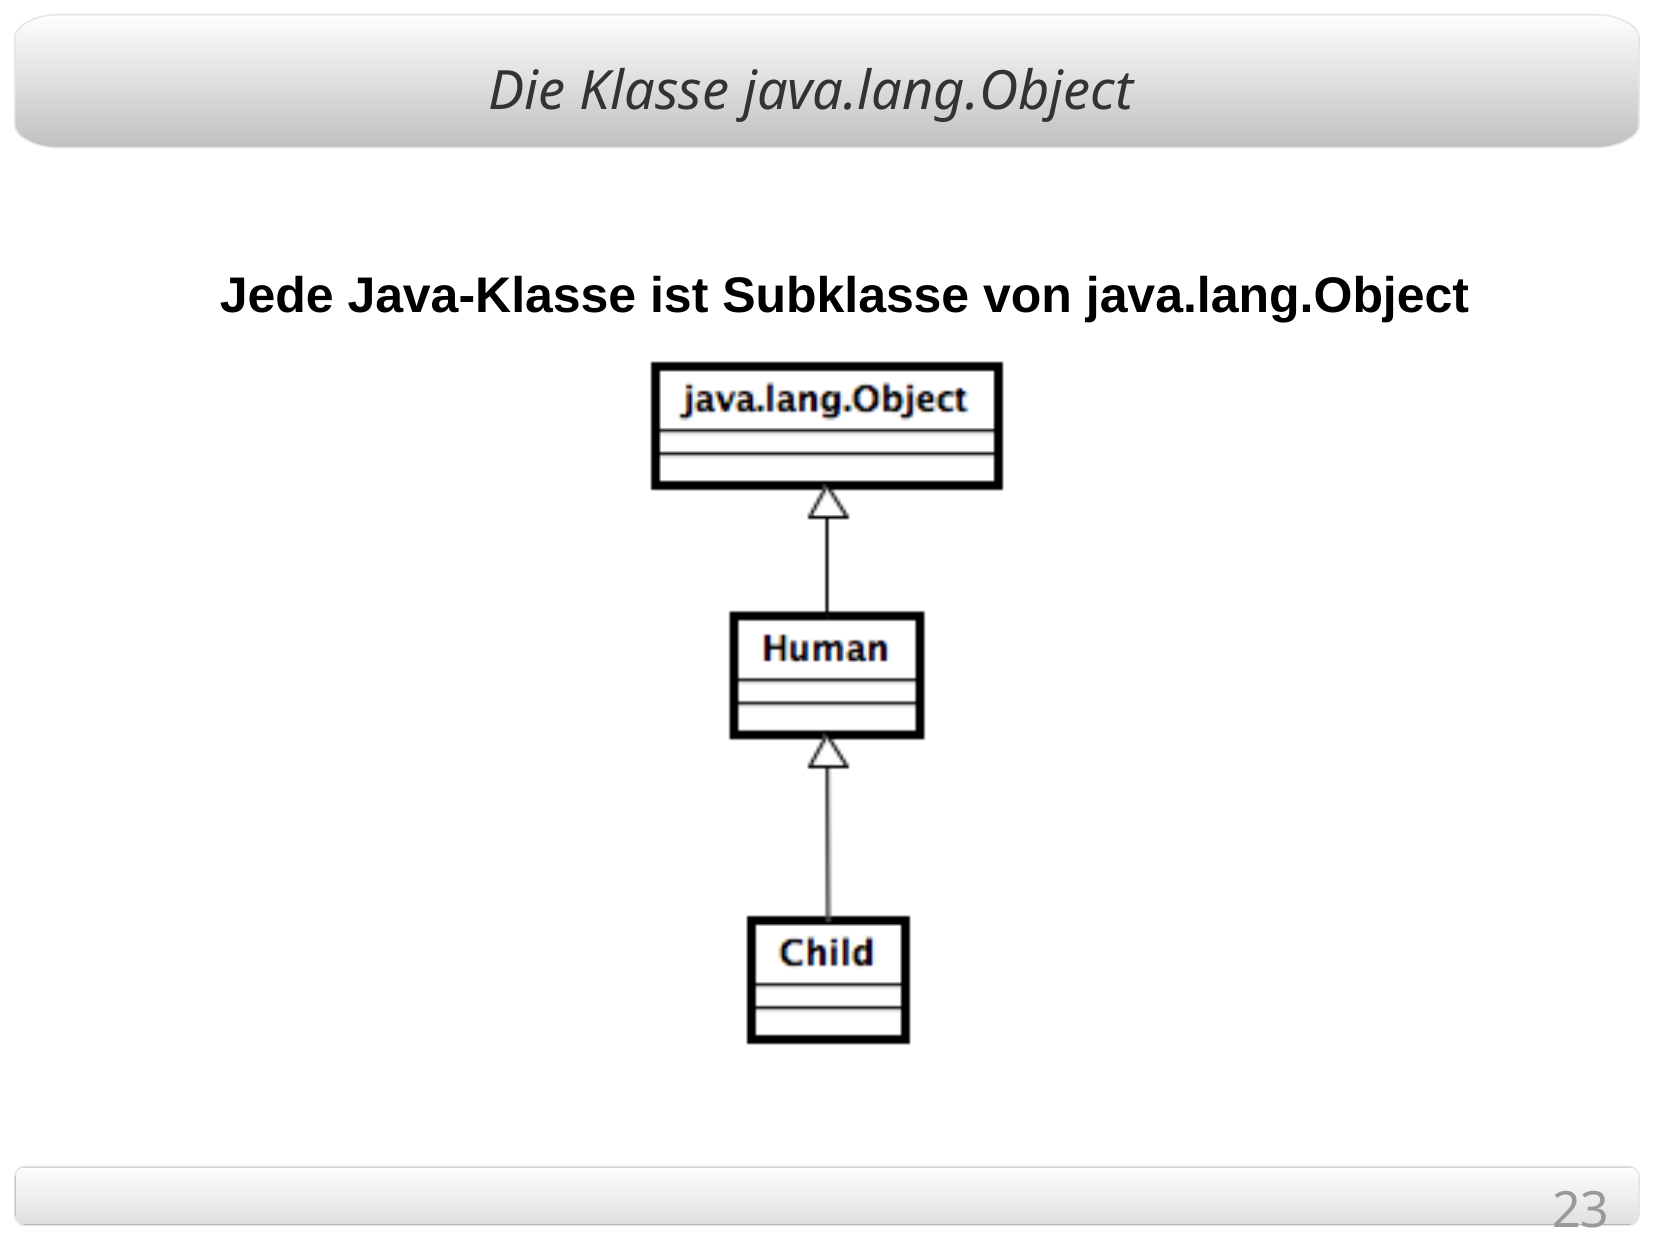

# Die Klasse java.lang.Object
Jede Java-Klasse ist Subklasse von java.lang.Object